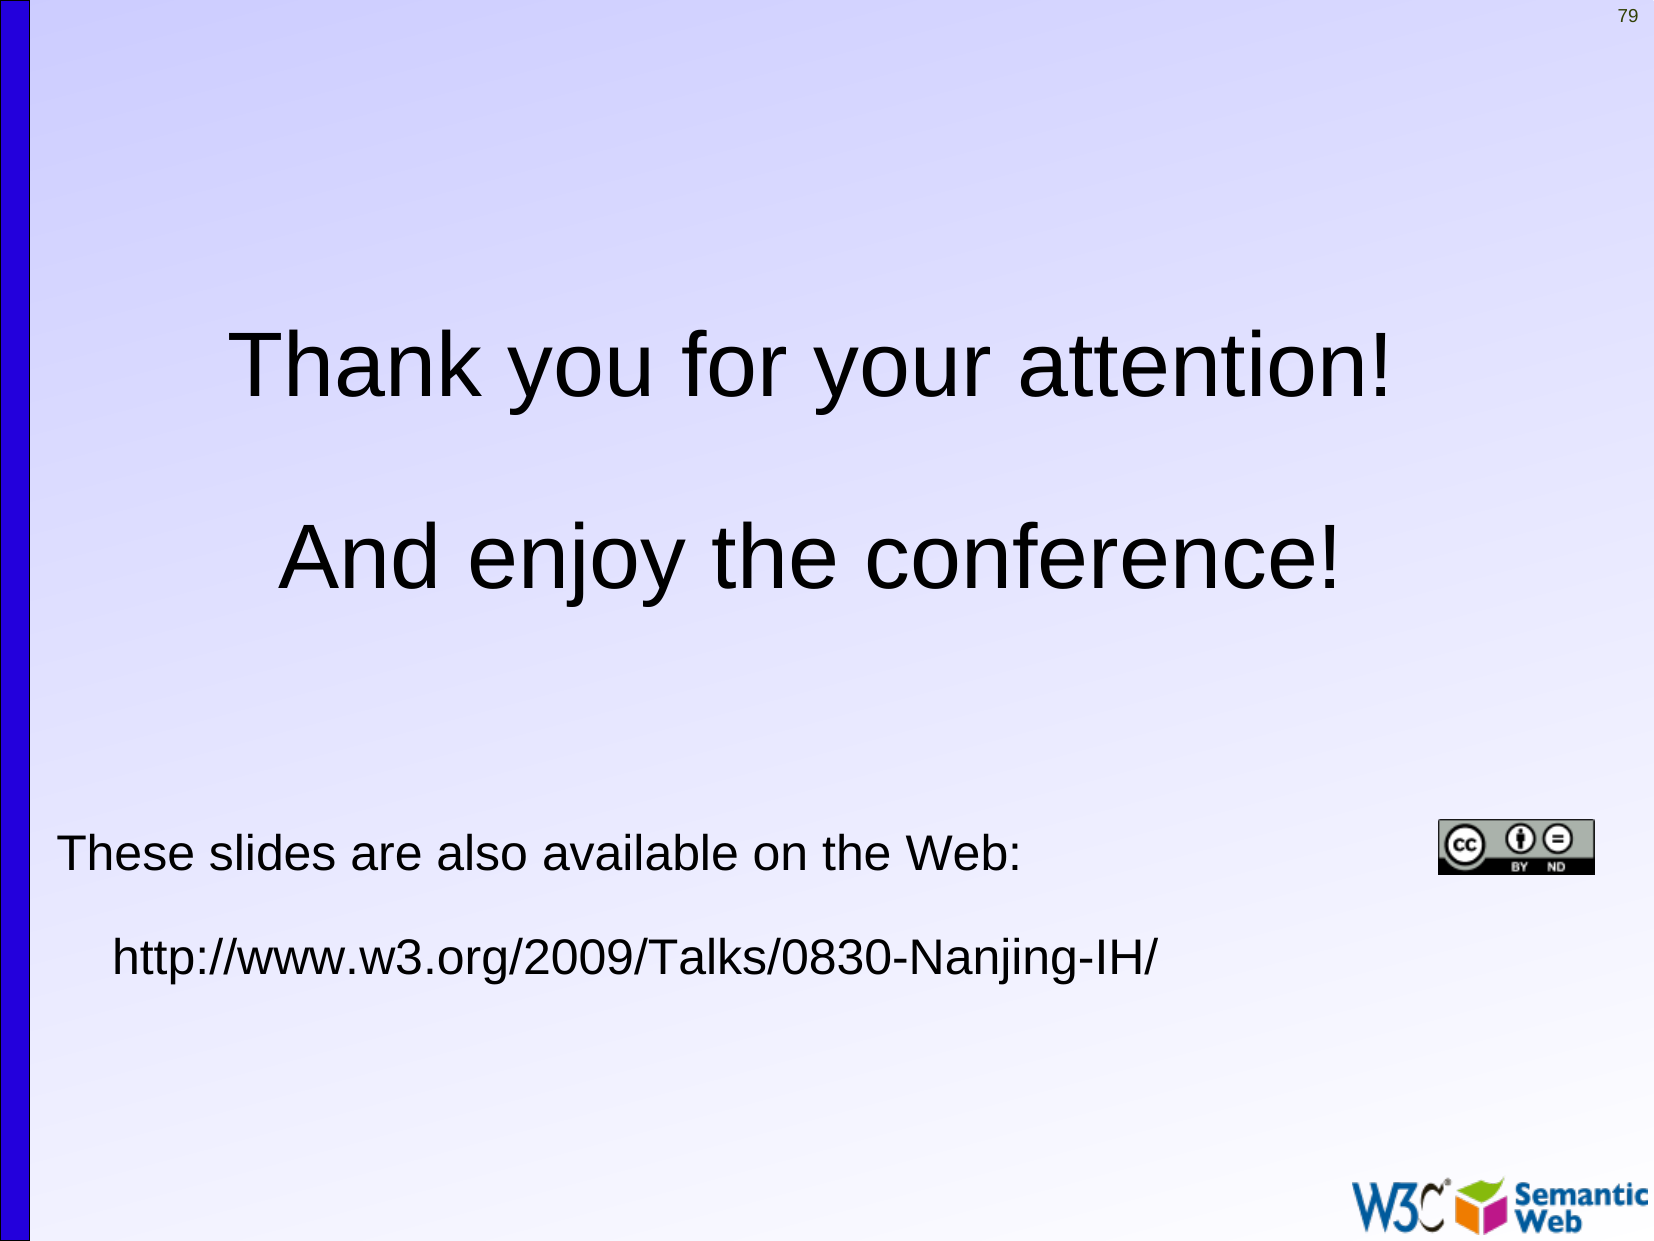

Thank you for your attention!
And enjoy the conference!
These slides are also available on the Web:
 http://www.w3.org/2009/Talks/0830-Nanjing-IH/